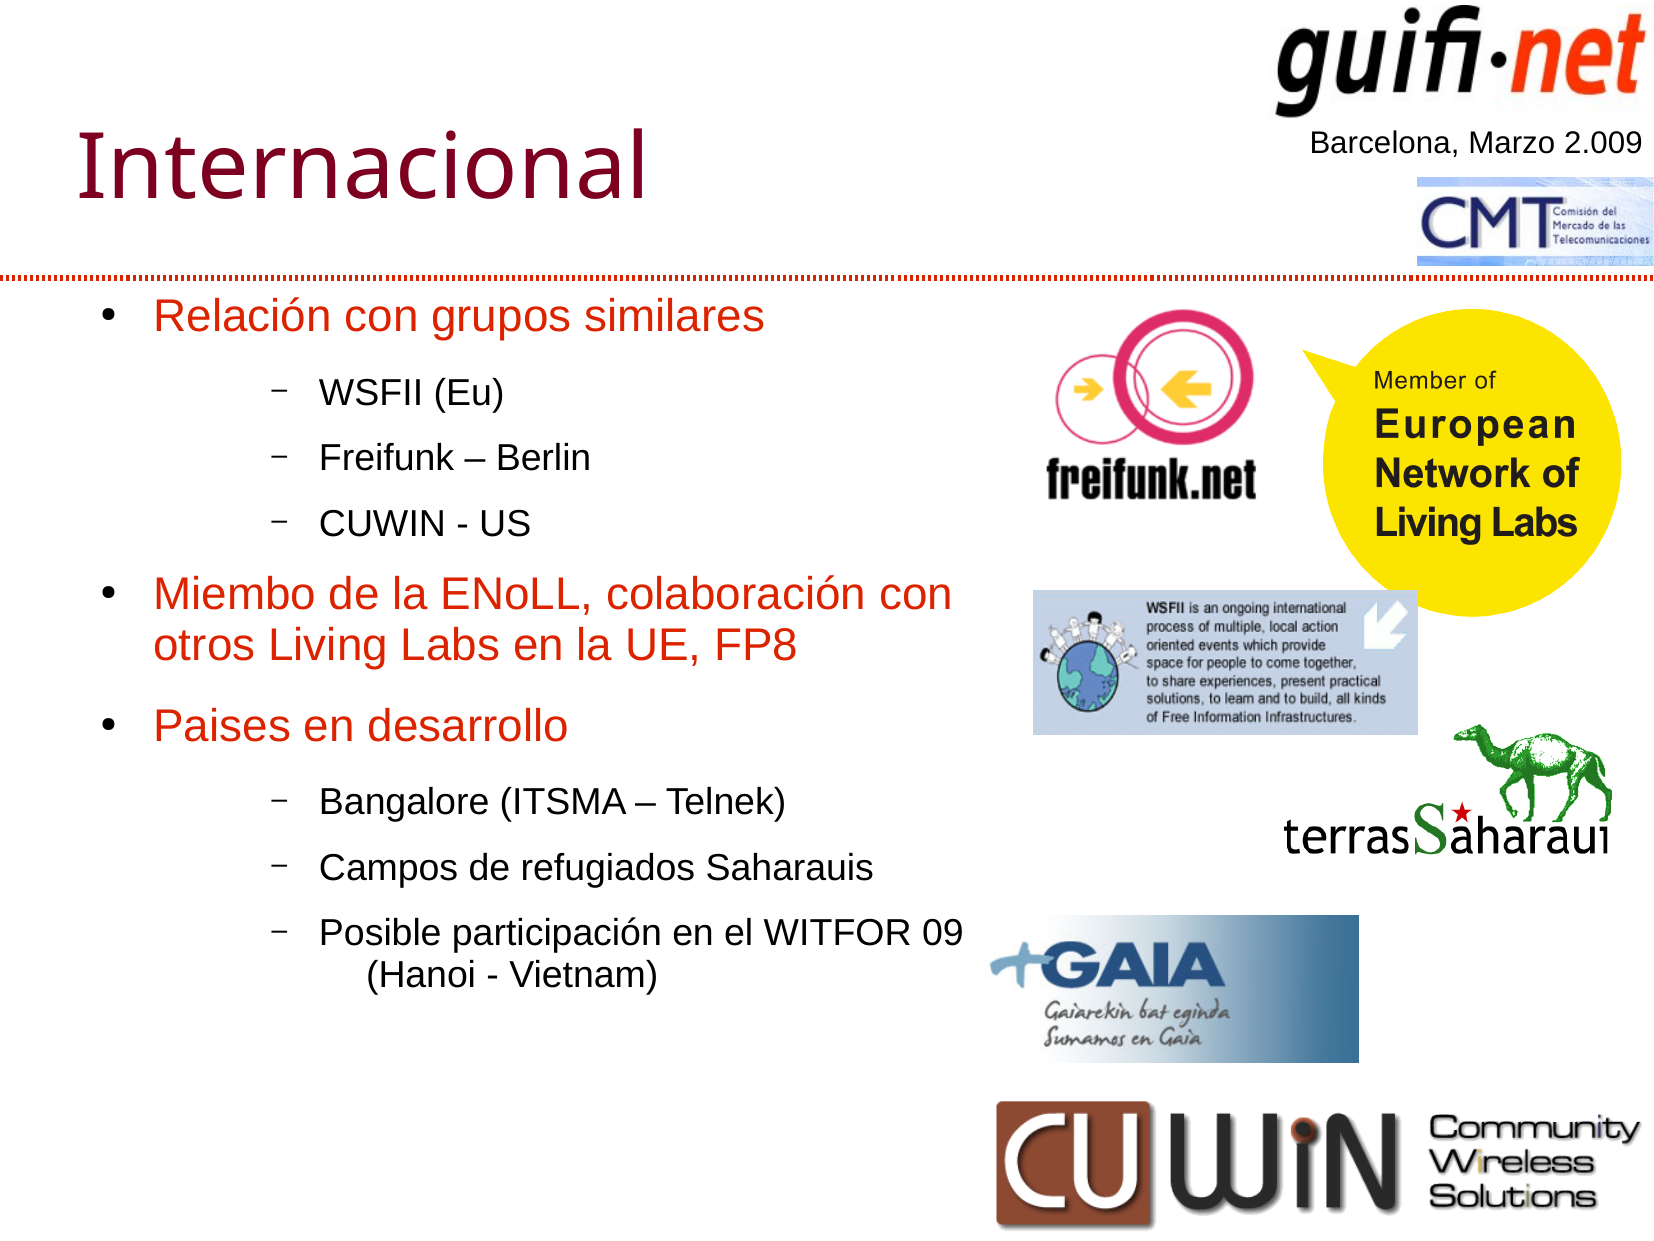

# Internacional
Relación con grupos similares
WSFII (Eu)
Freifunk – Berlin
CUWIN - US
Miembo de la ENoLL, colaboración con otros Living Labs en la UE, FP8
Paises en desarrollo
Bangalore (ITSMA – Telnek)
Campos de refugiados Saharauis
Posible participación en el WITFOR 09 (Hanoi - Vietnam)